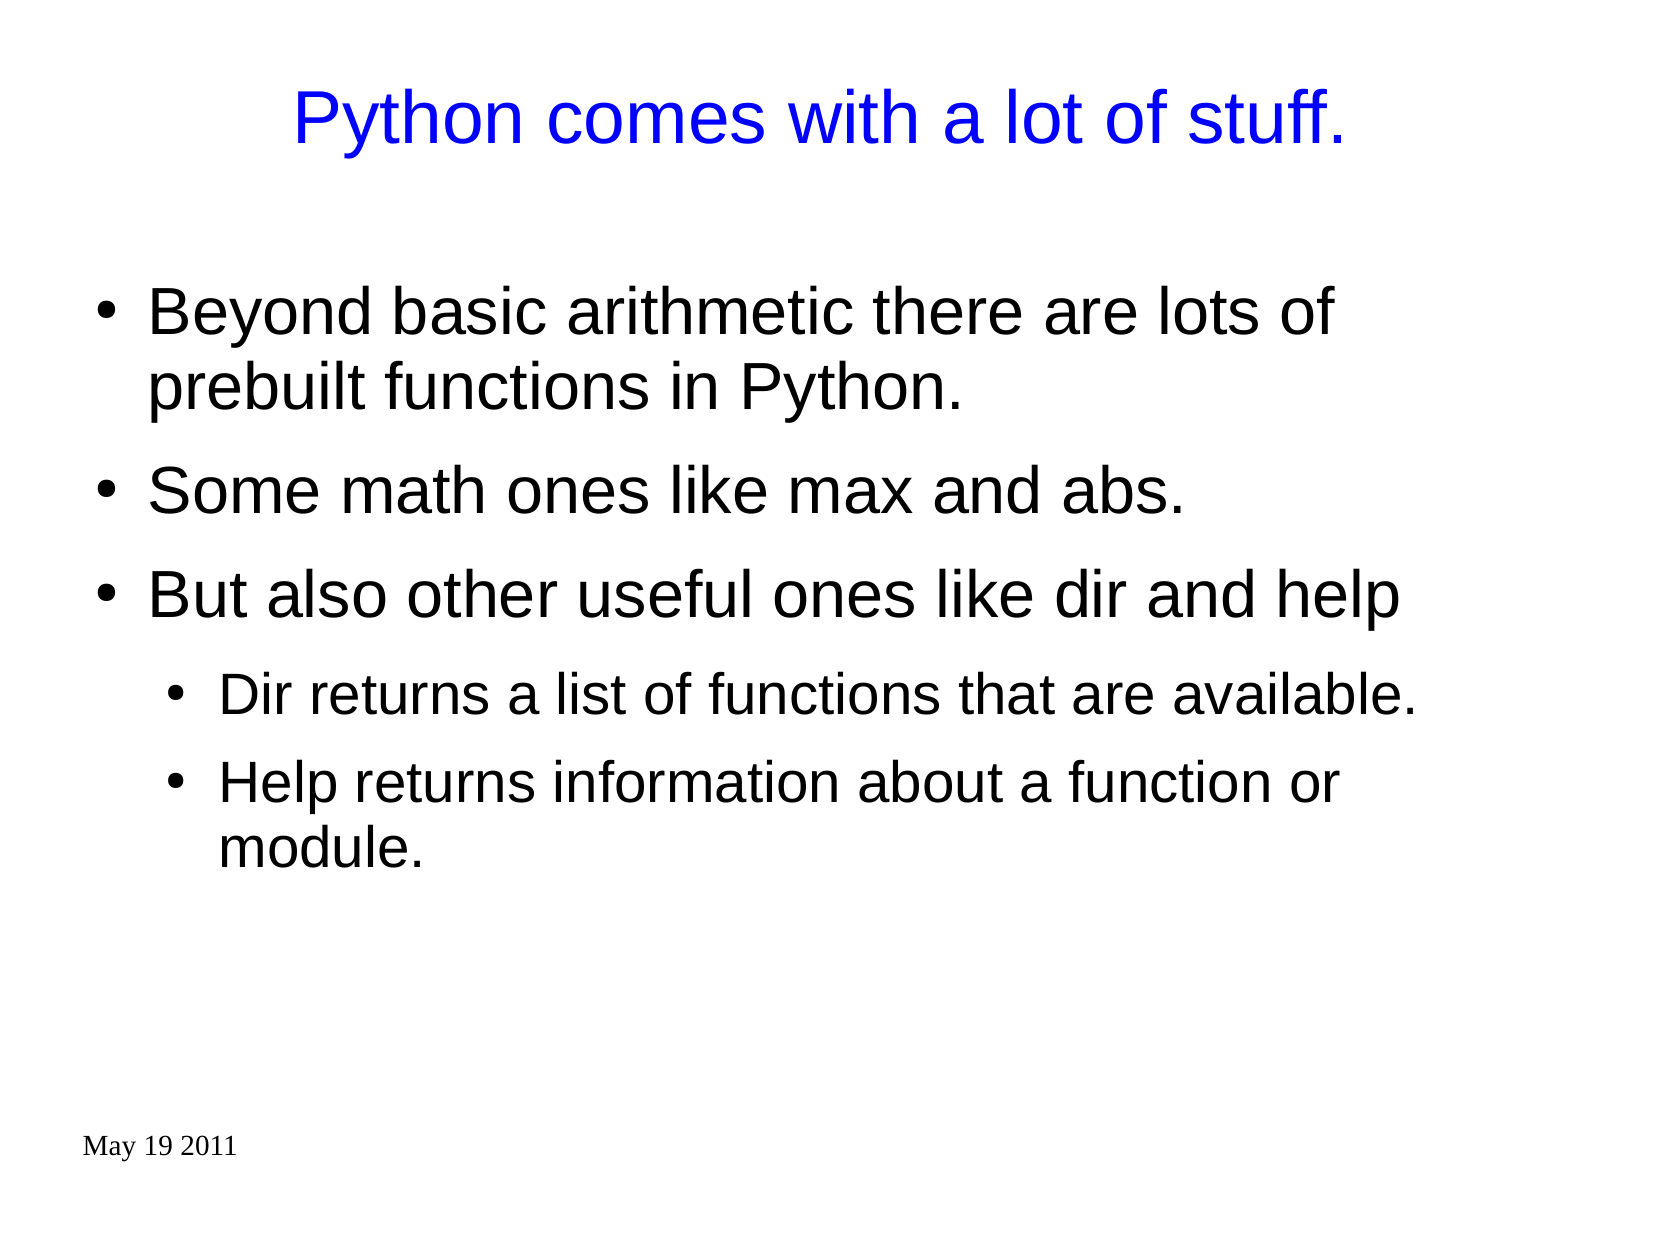

# Python comes with a lot of stuff.
Beyond basic arithmetic there are lots of prebuilt functions in Python.
Some math ones like max and abs.
But also other useful ones like dir and help
Dir returns a list of functions that are available.
Help returns information about a function or module.
May 19 2011